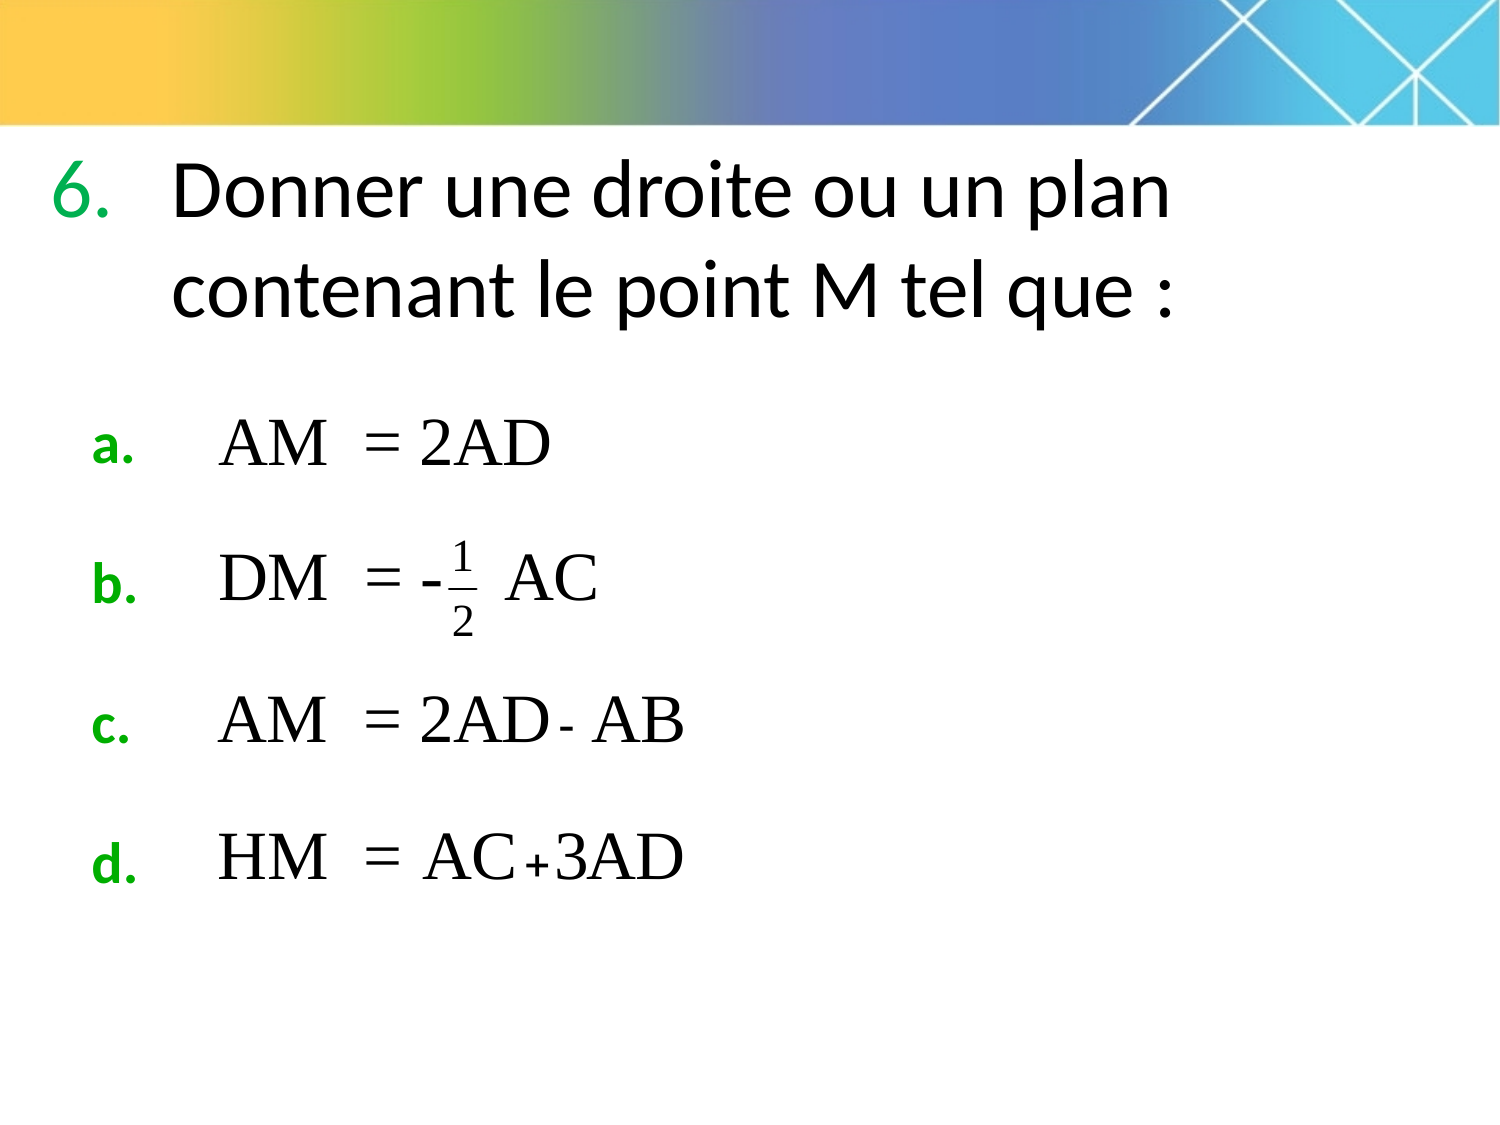

# Donner une droite ou un plan contenant le point M tel que :
a.
b.
c.
d.